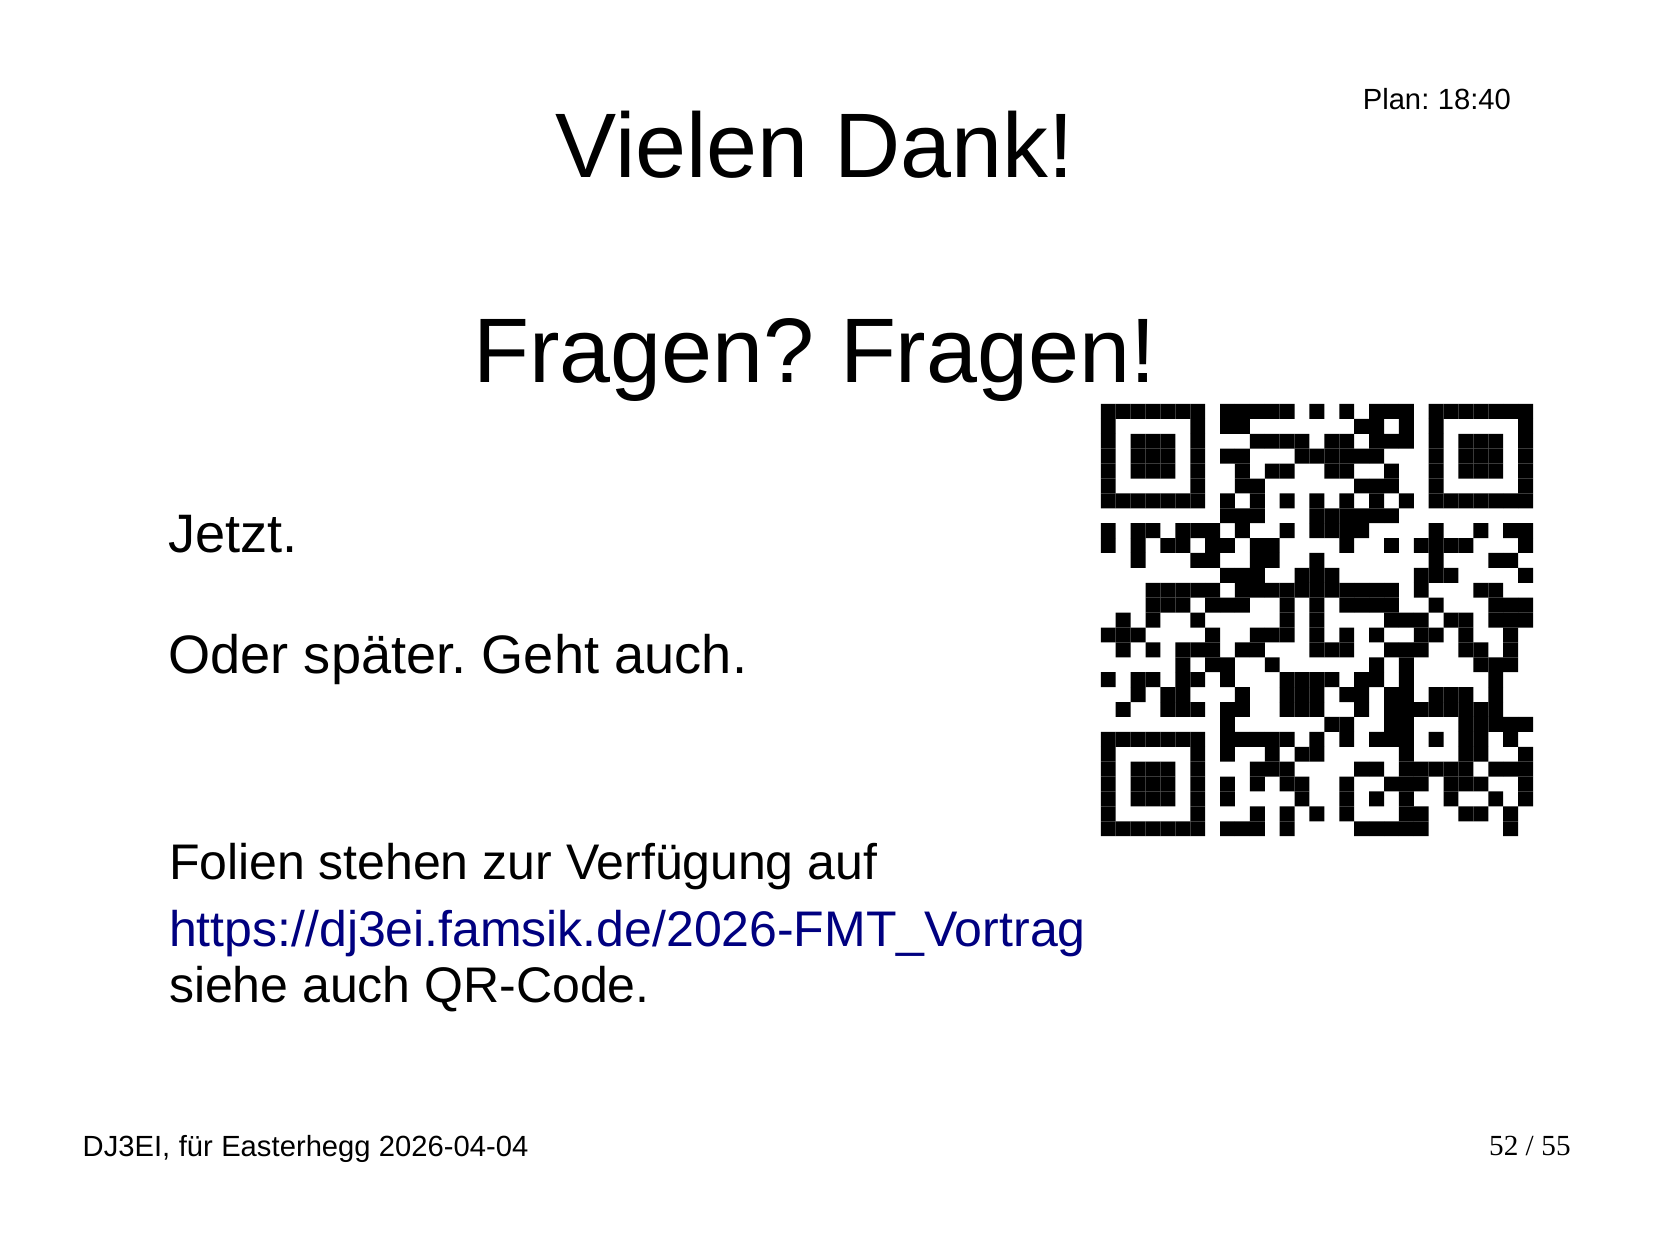

Plan: 18:40
# Vielen Dank! Fragen? Fragen!
Jetzt.
Oder später. Geht auch.
Folien stehen zur Verfügung auf
https://dj3ei.famsik.de/2026-FMT_Vortrag
siehe auch QR-Code.
52